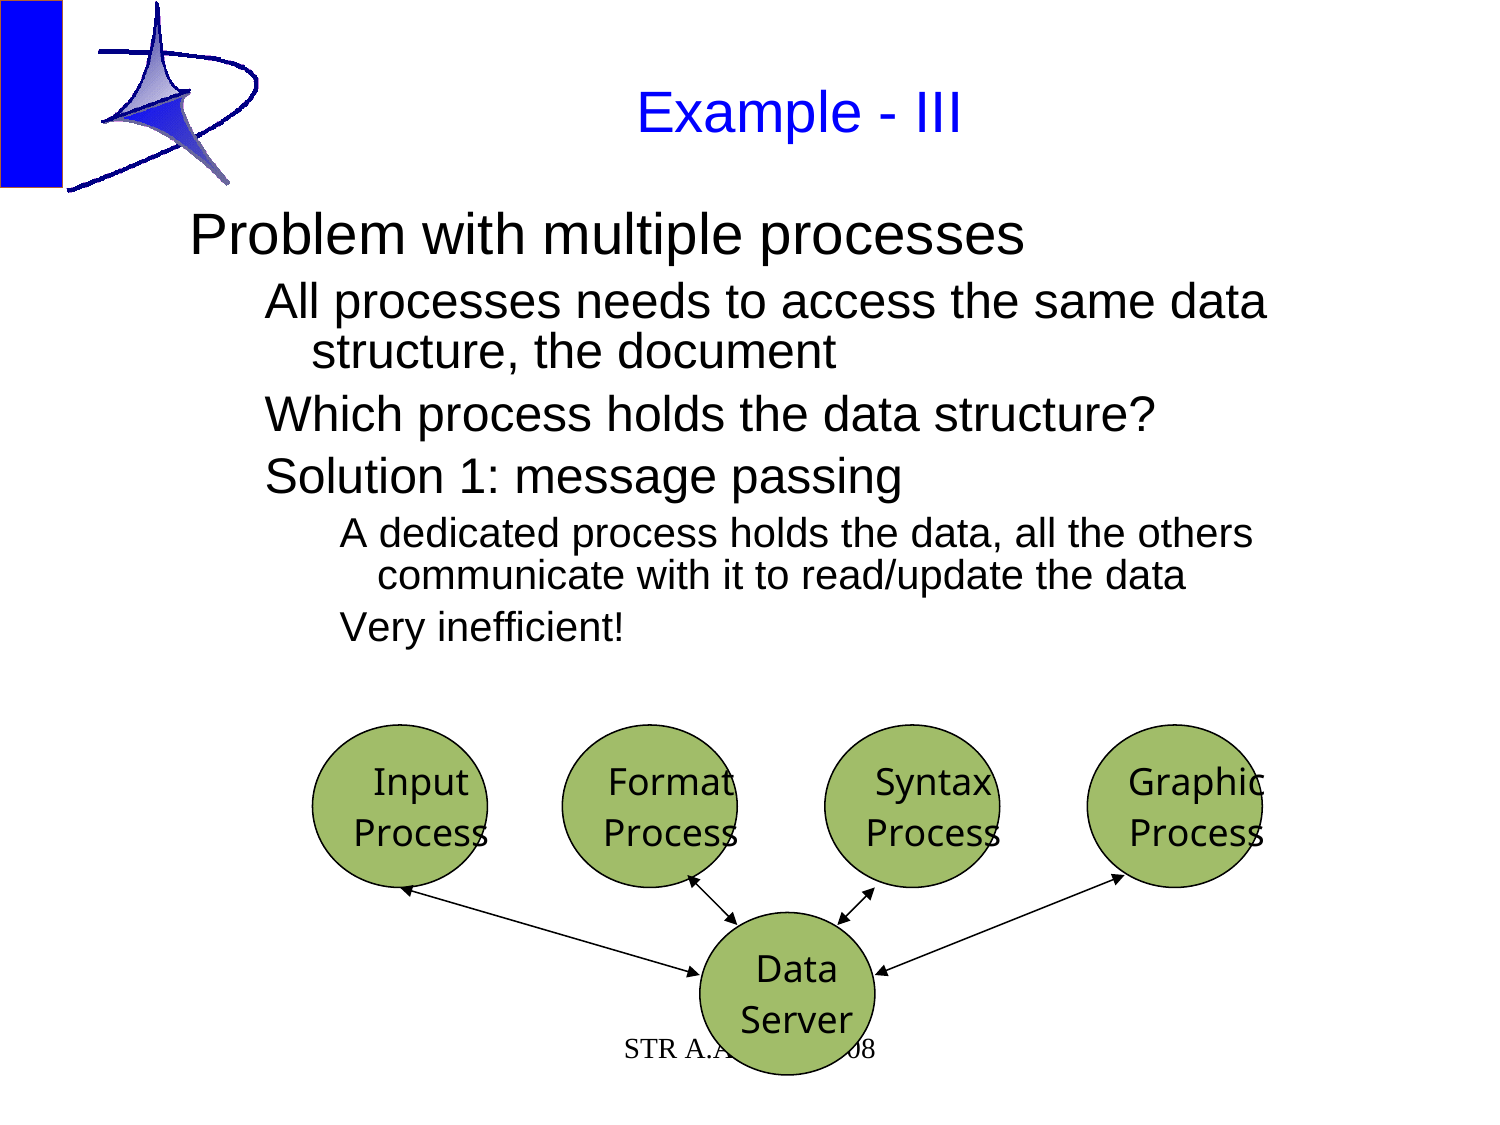

# Example - III
Problem with multiple processes
All processes needs to access the same data structure, the document
Which process holds the data structure?
Solution 1: message passing
A dedicated process holds the data, all the others communicate with it to read/update the data
Very inefficient!
Input
Process
Format
Process
Syntax
Process
Graphic
Process
Data
Server
STR A.A. 2007-2008